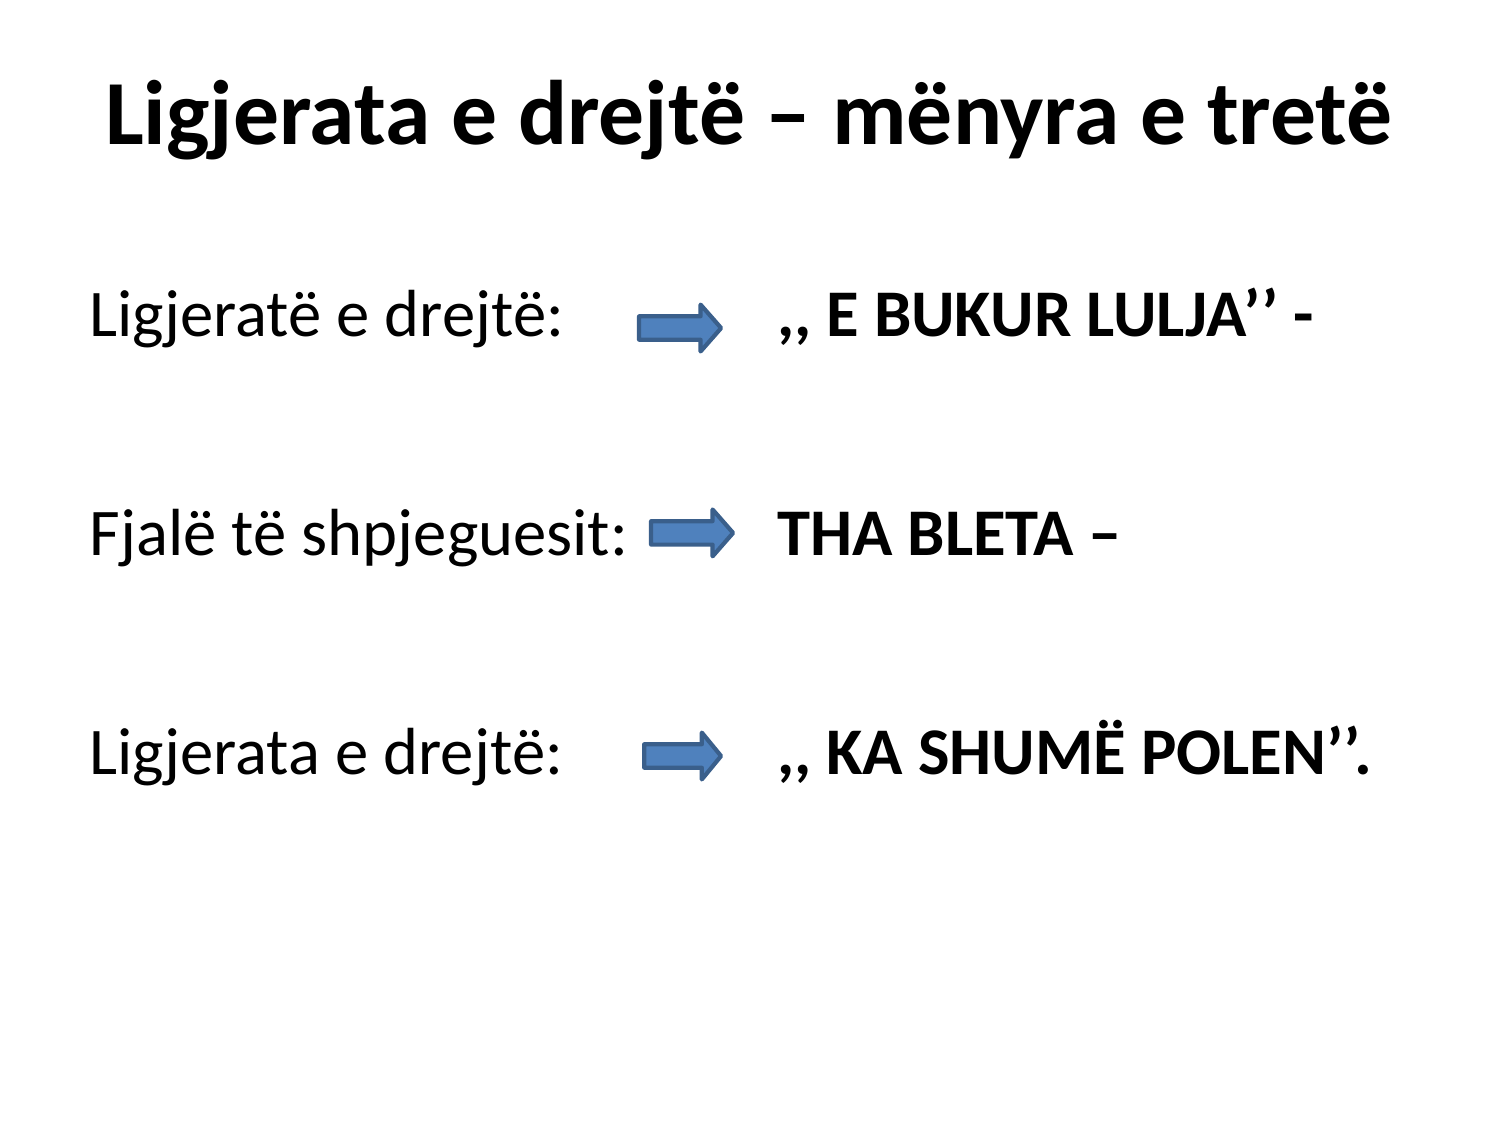

# Ligjerata e drejtë – mënyra e tretë
Ligjeratë e drejtë:
Fjalë të shpjeguesit:
Ligjerata e drejtë:
,, E BUKUR LULJA’’ -
THA BLETA –
,, KA SHUMË POLEN’’.